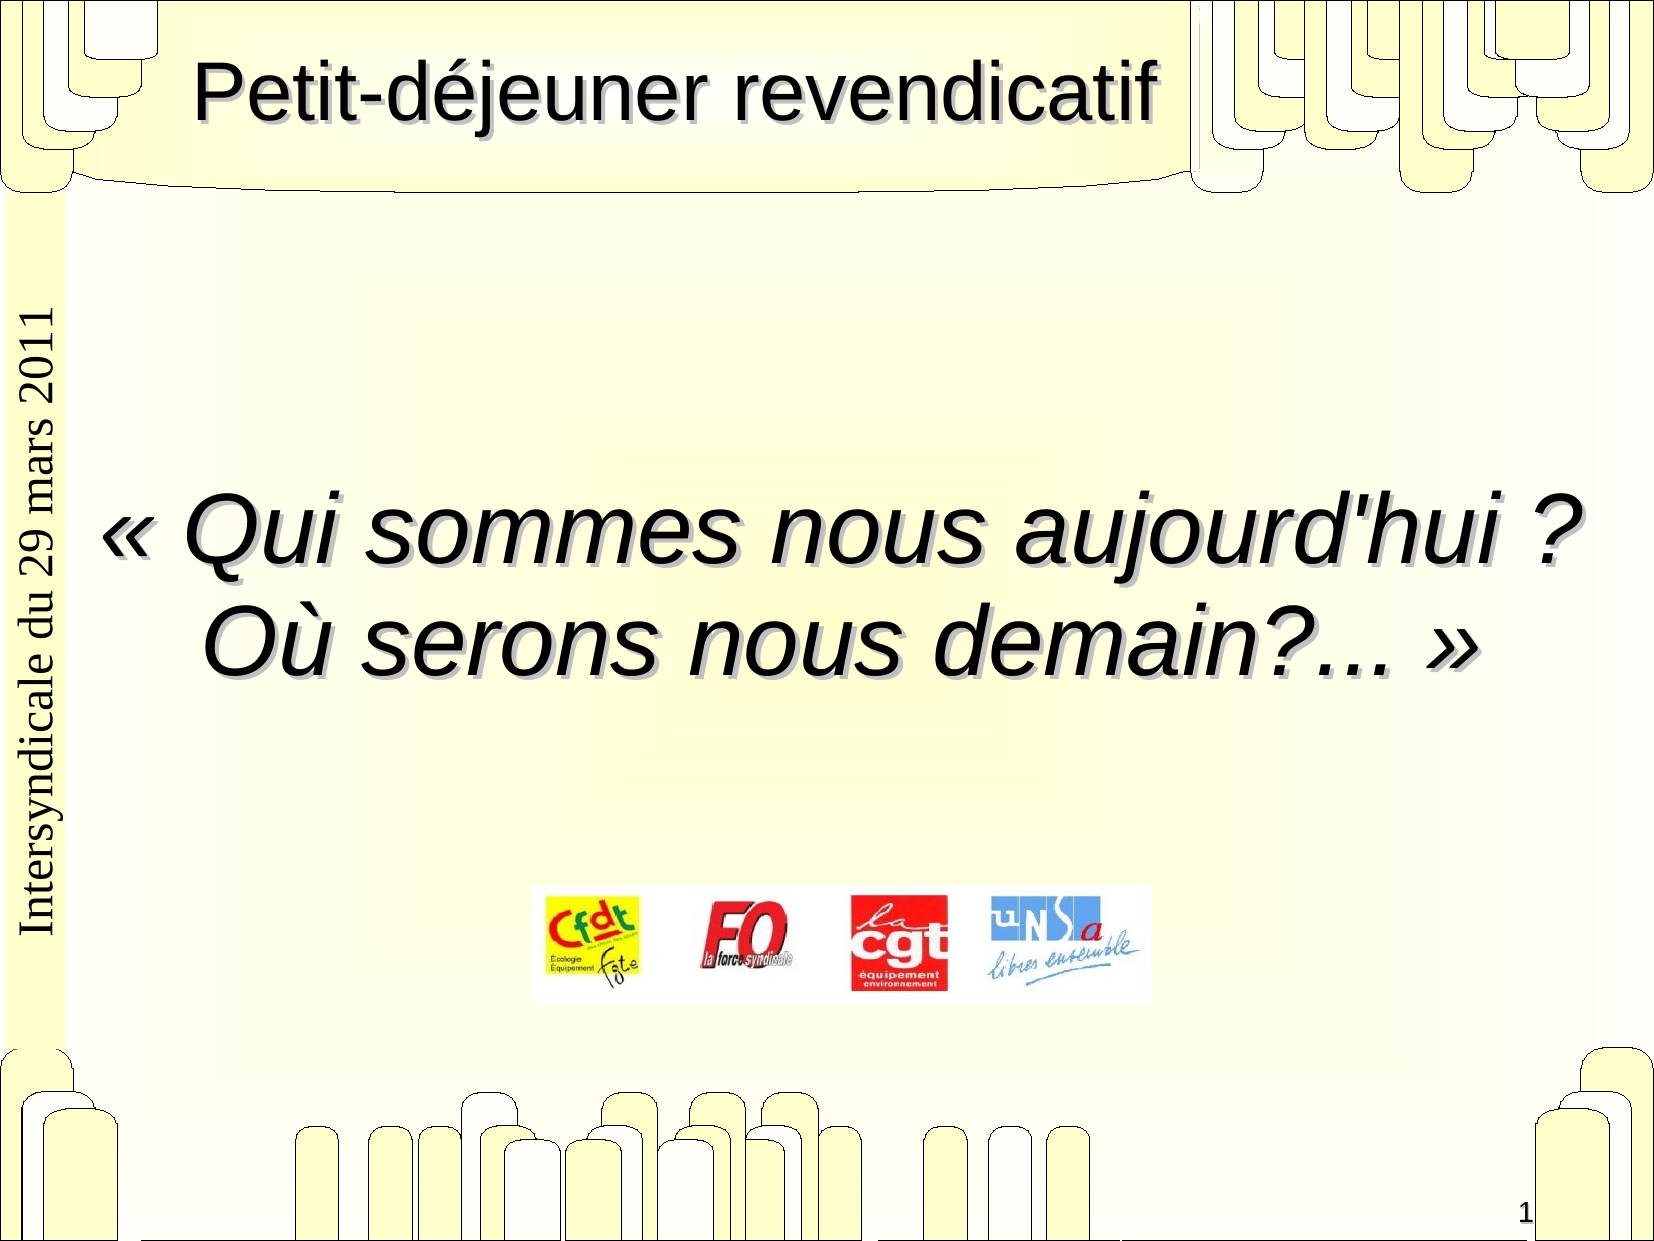

Petit-déjeuner revendicatif
# « Qui sommes nous aujourd'hui ? Où serons nous demain?... »